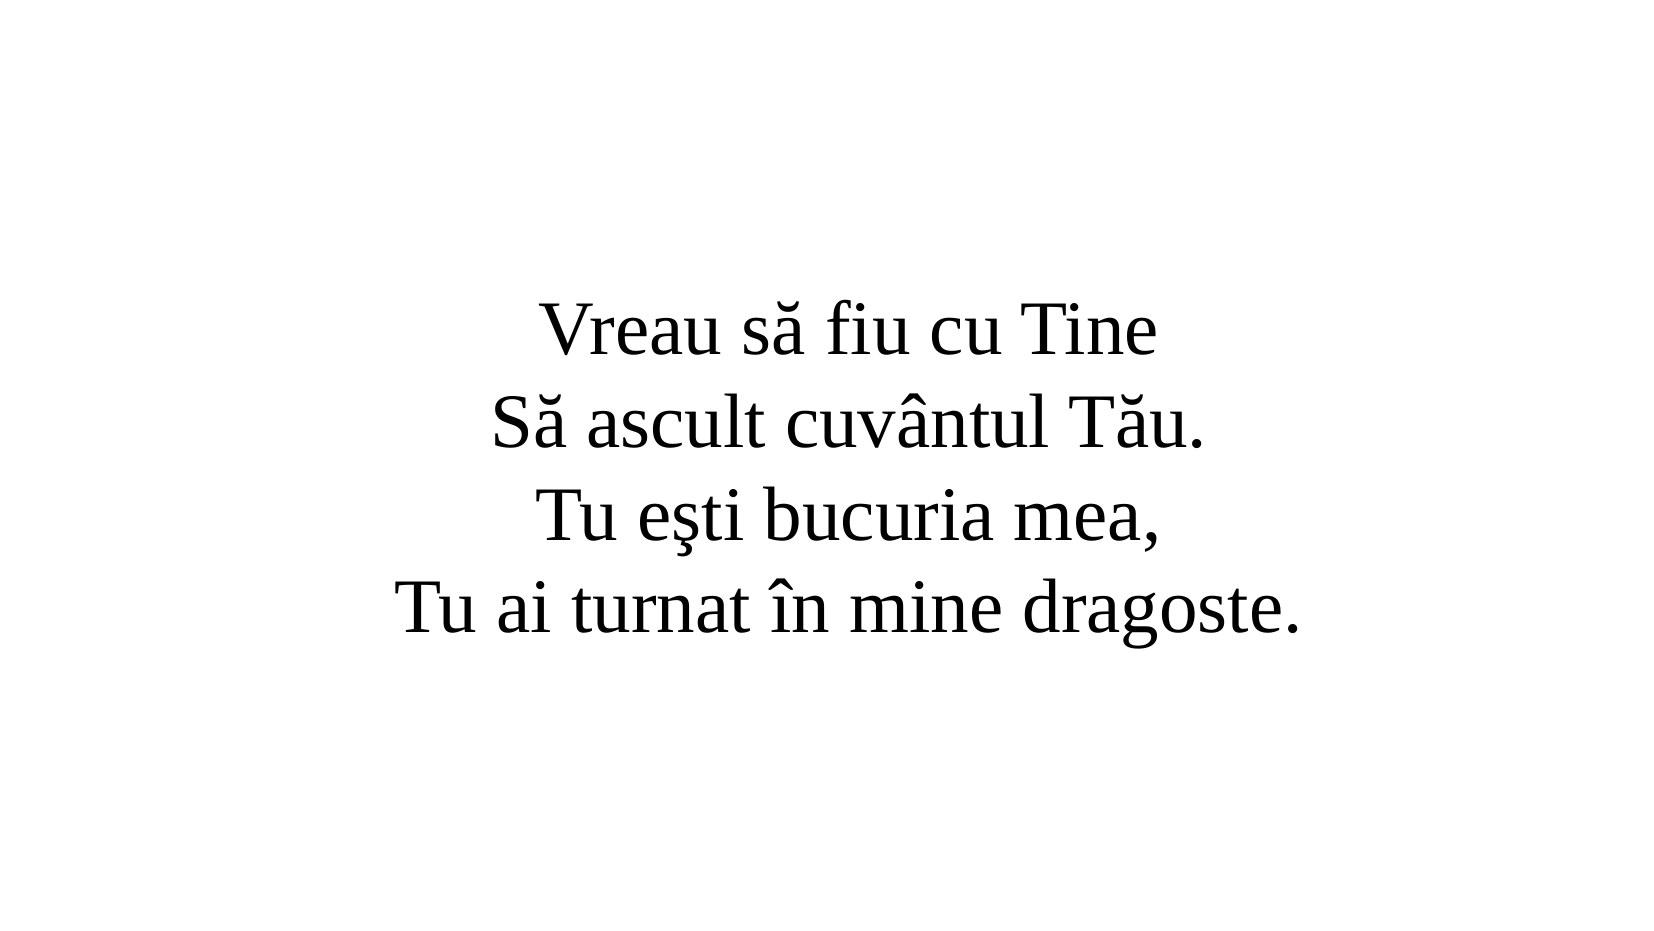

# Vreau să fiu cu Tine
Să ascult cuvântul Tău.
Tu eşti bucuria mea,
Tu ai turnat în mine dragoste.